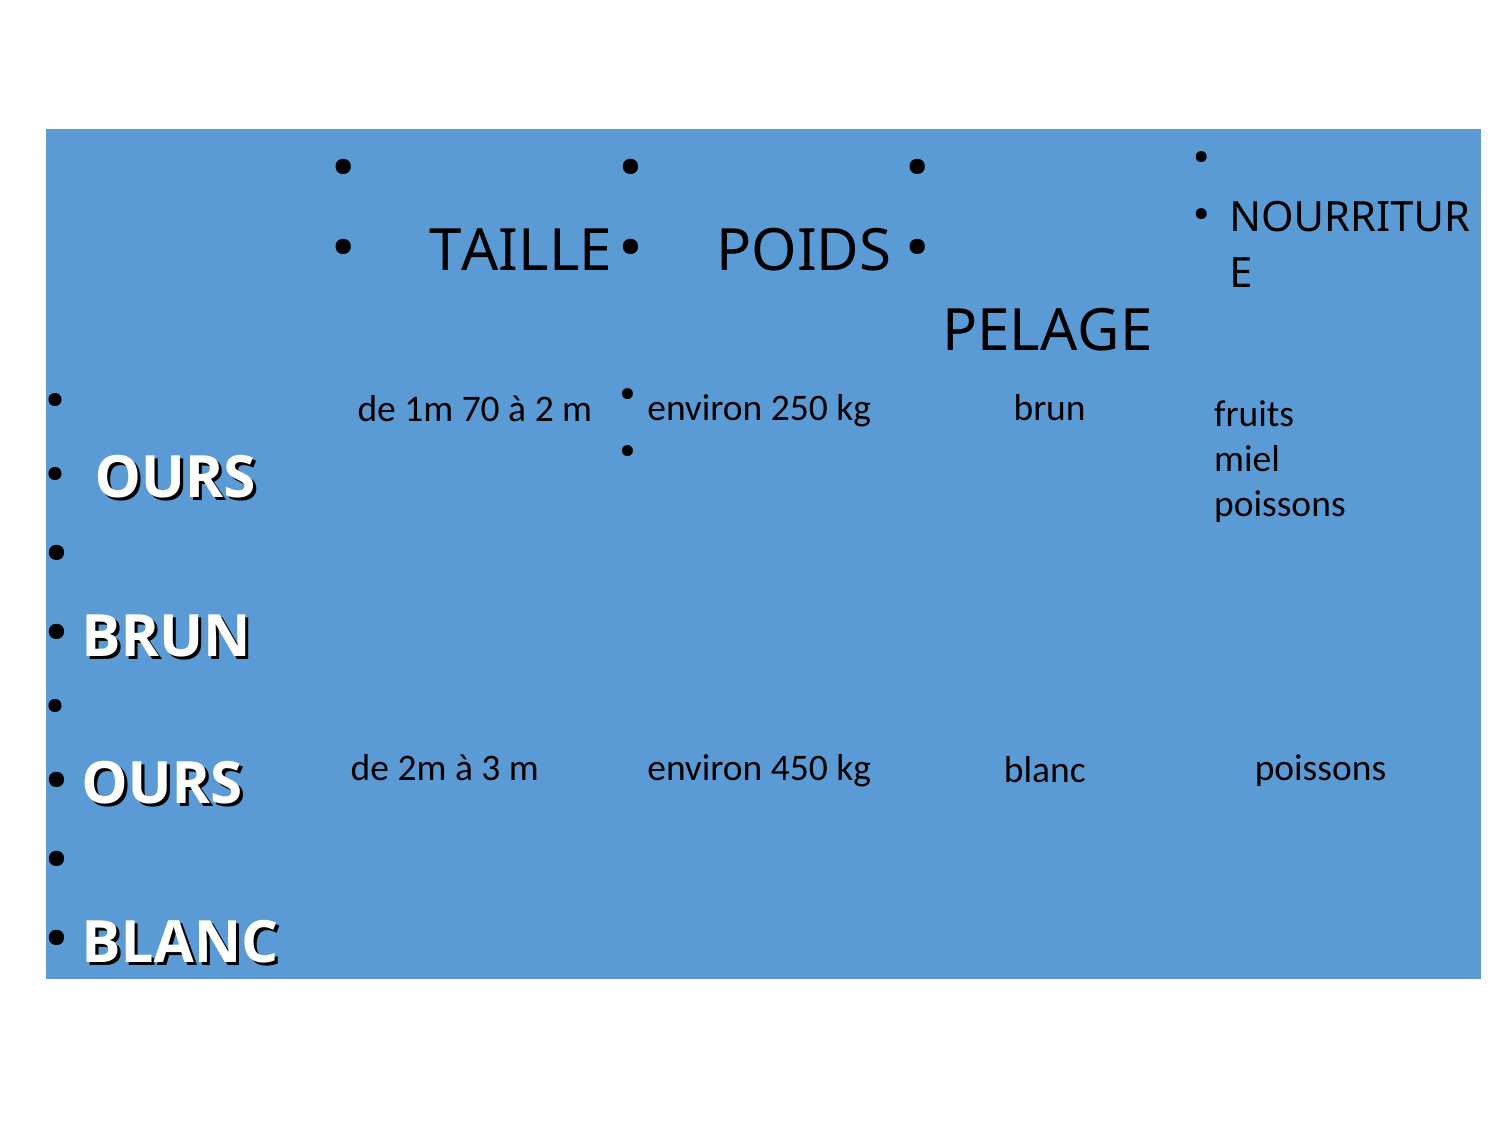

| | TAILLE | POIDS | PELAGE | NOURRITURE |
| --- | --- | --- | --- | --- |
| OURS BRUN | | | | |
| OURS BLANC | | | | |
environ 250 kg
brun
de 1m 70 à 2 m
fruits
miel
poissons
de 2m à 3 m
environ 450 kg
poissons
blanc